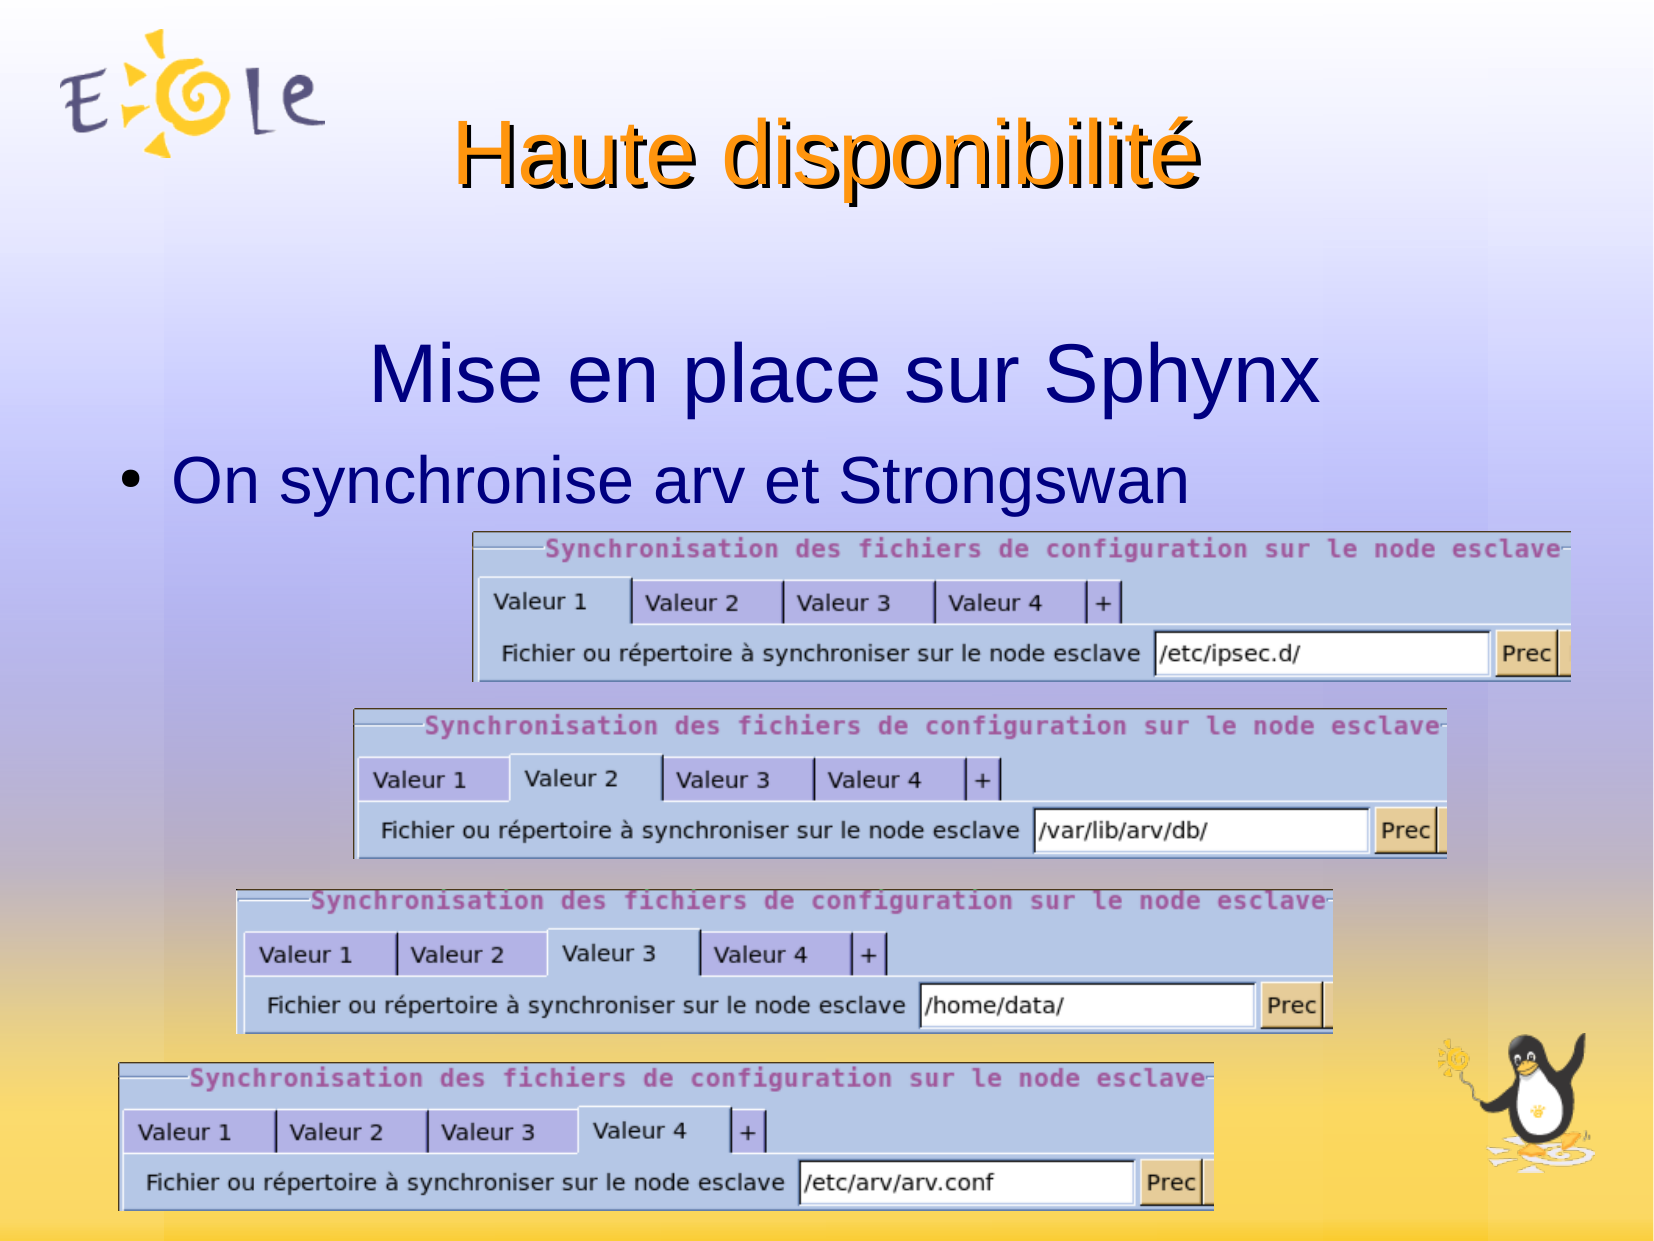

# Haute disponibilité
Mise en place sur Sphynx
On synchronise arv et Strongswan